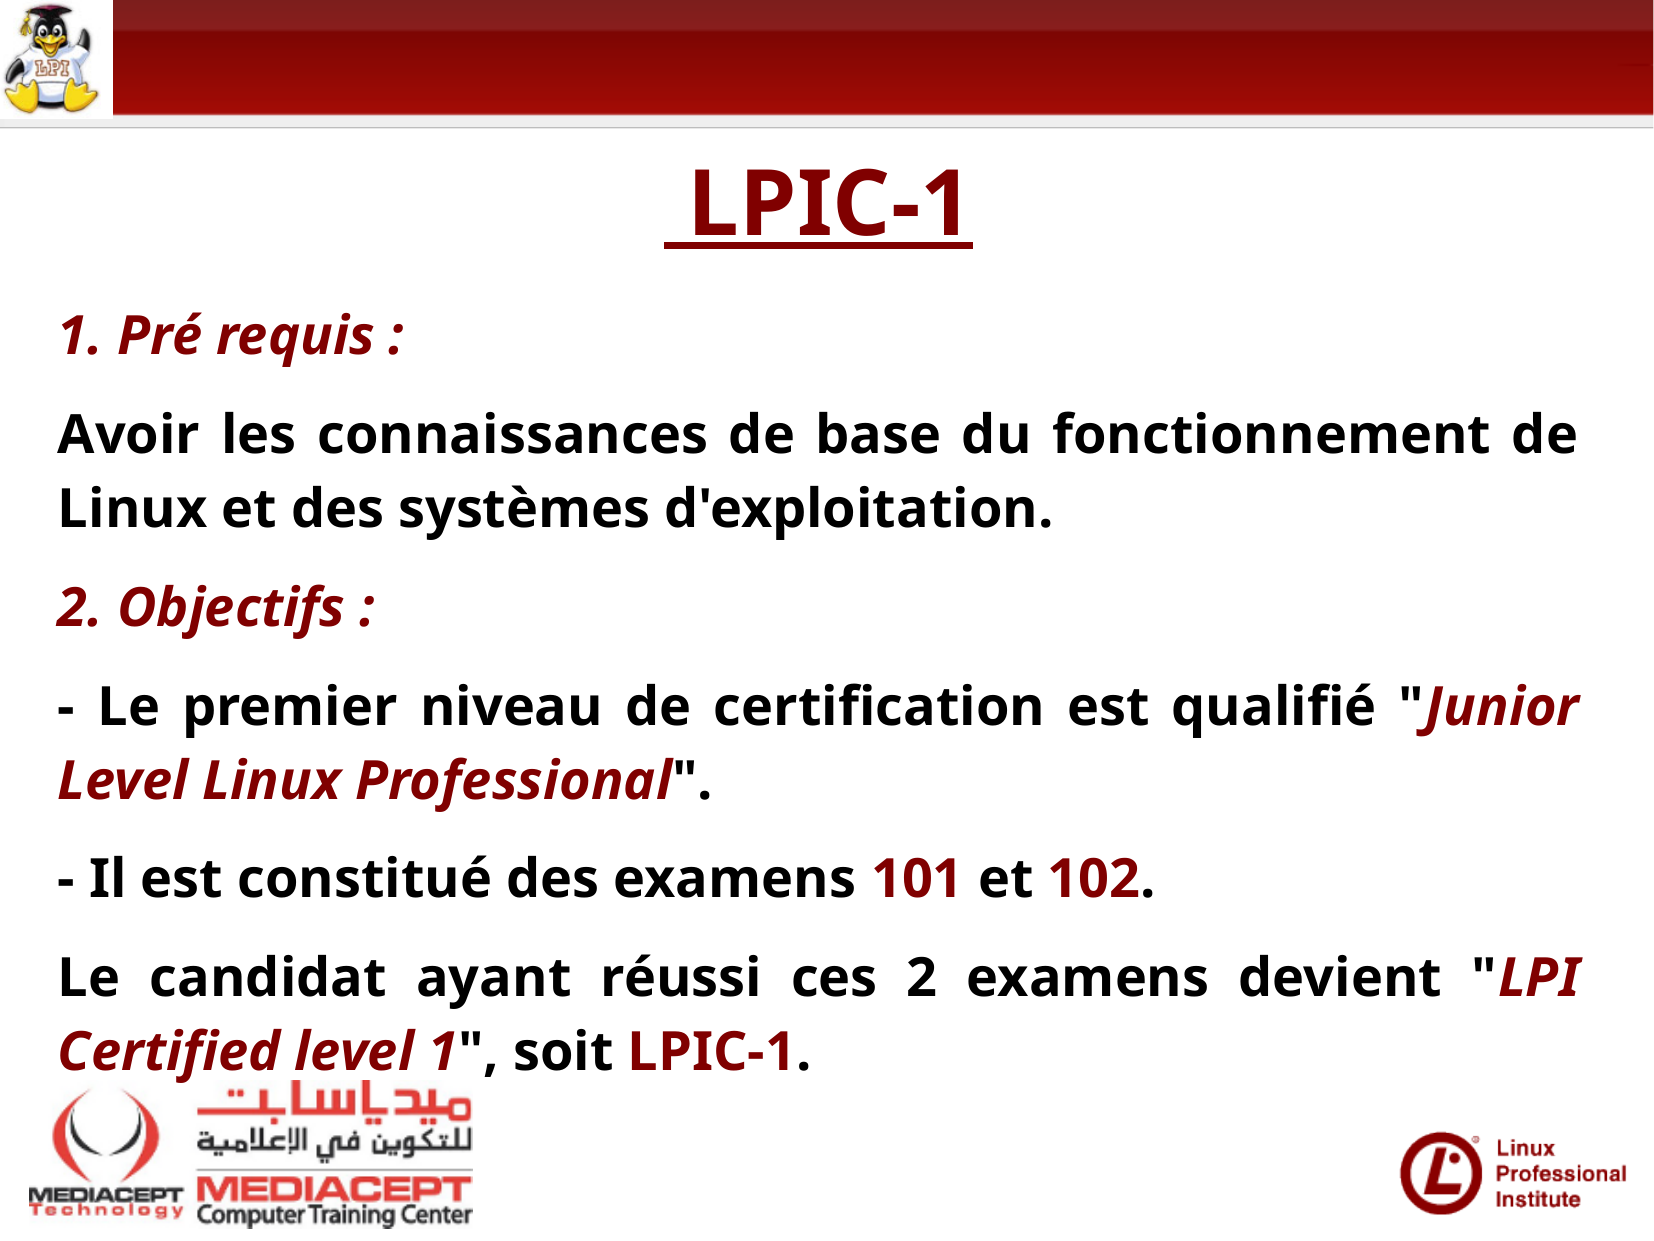

LPIC-1
1. Pré requis :
Avoir les connaissances de base du fonctionnement de Linux et des systèmes d'exploitation.
2. Objectifs :
- Le premier niveau de certification est qualifié "Junior Level Linux Professional".
- Il est constitué des examens 101 et 102.
Le candidat ayant réussi ces 2 examens devient "LPI Certified level 1", soit LPIC-1.